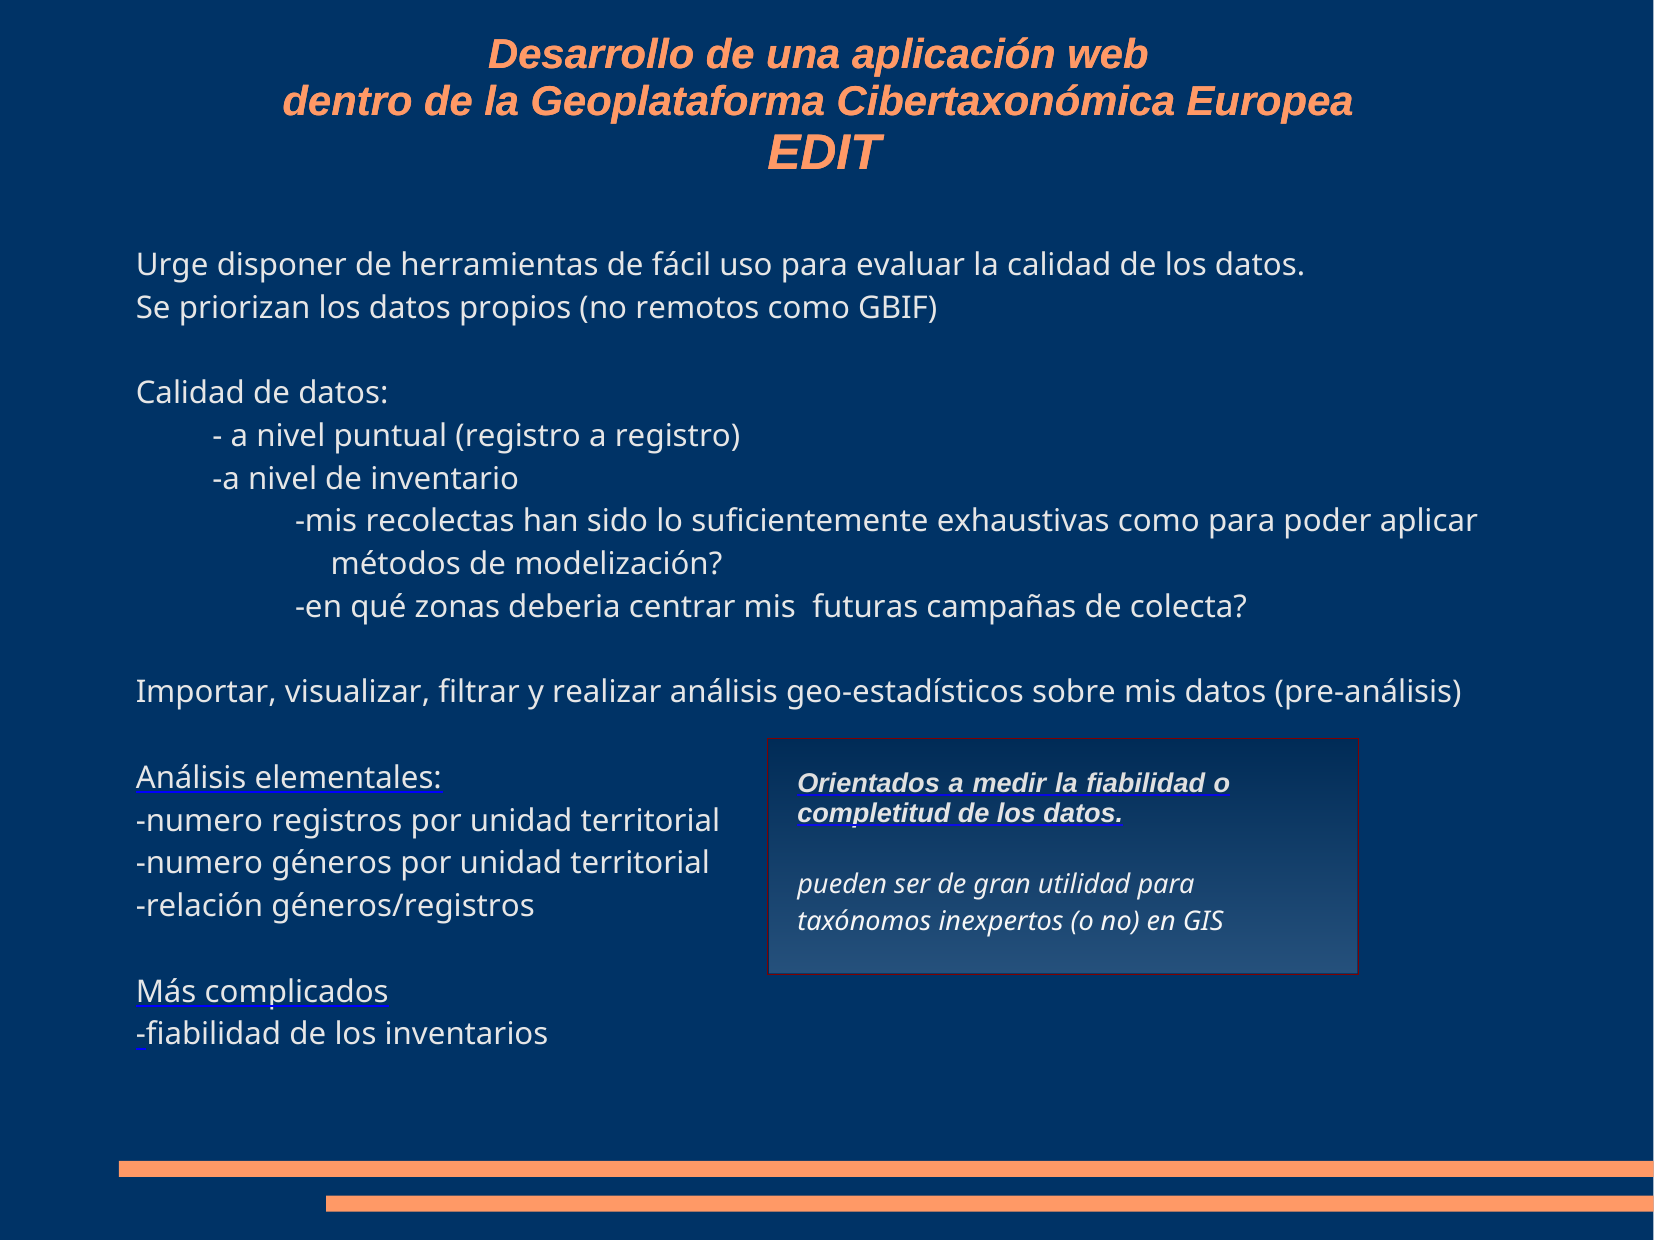

Desarrollo de una aplicación web
dentro de la Geoplataforma Cibertaxonómica Europea
EDIT
Desarrollo de una aplicación web
dentro de la Geoplataforma Cibertaxonómica Europea
EDIT
# Urge disponer de herramientas de fácil uso para evaluar la calidad de los datos.
Se priorizan los datos propios (no remotos como GBIF)
Calidad de datos:
- a nivel puntual (registro a registro)
-a nivel de inventario
-mis recolectas han sido lo suficientemente exhaustivas como para poder aplicar métodos de modelización?
-en qué zonas deberia centrar mis futuras campañas de colecta?
Importar, visualizar, filtrar y realizar análisis geo-estadísticos sobre mis datos (pre-análisis)
Análisis elementales:
-numero registros por unidad territorial
-numero géneros por unidad territorial
-relación géneros/registros
Más complicados
-fiabilidad de los inventarios
Orientados a medir la fiabilidad o completitud de los datos.
pueden ser de gran utilidad para taxónomos inexpertos (o no) en GIS